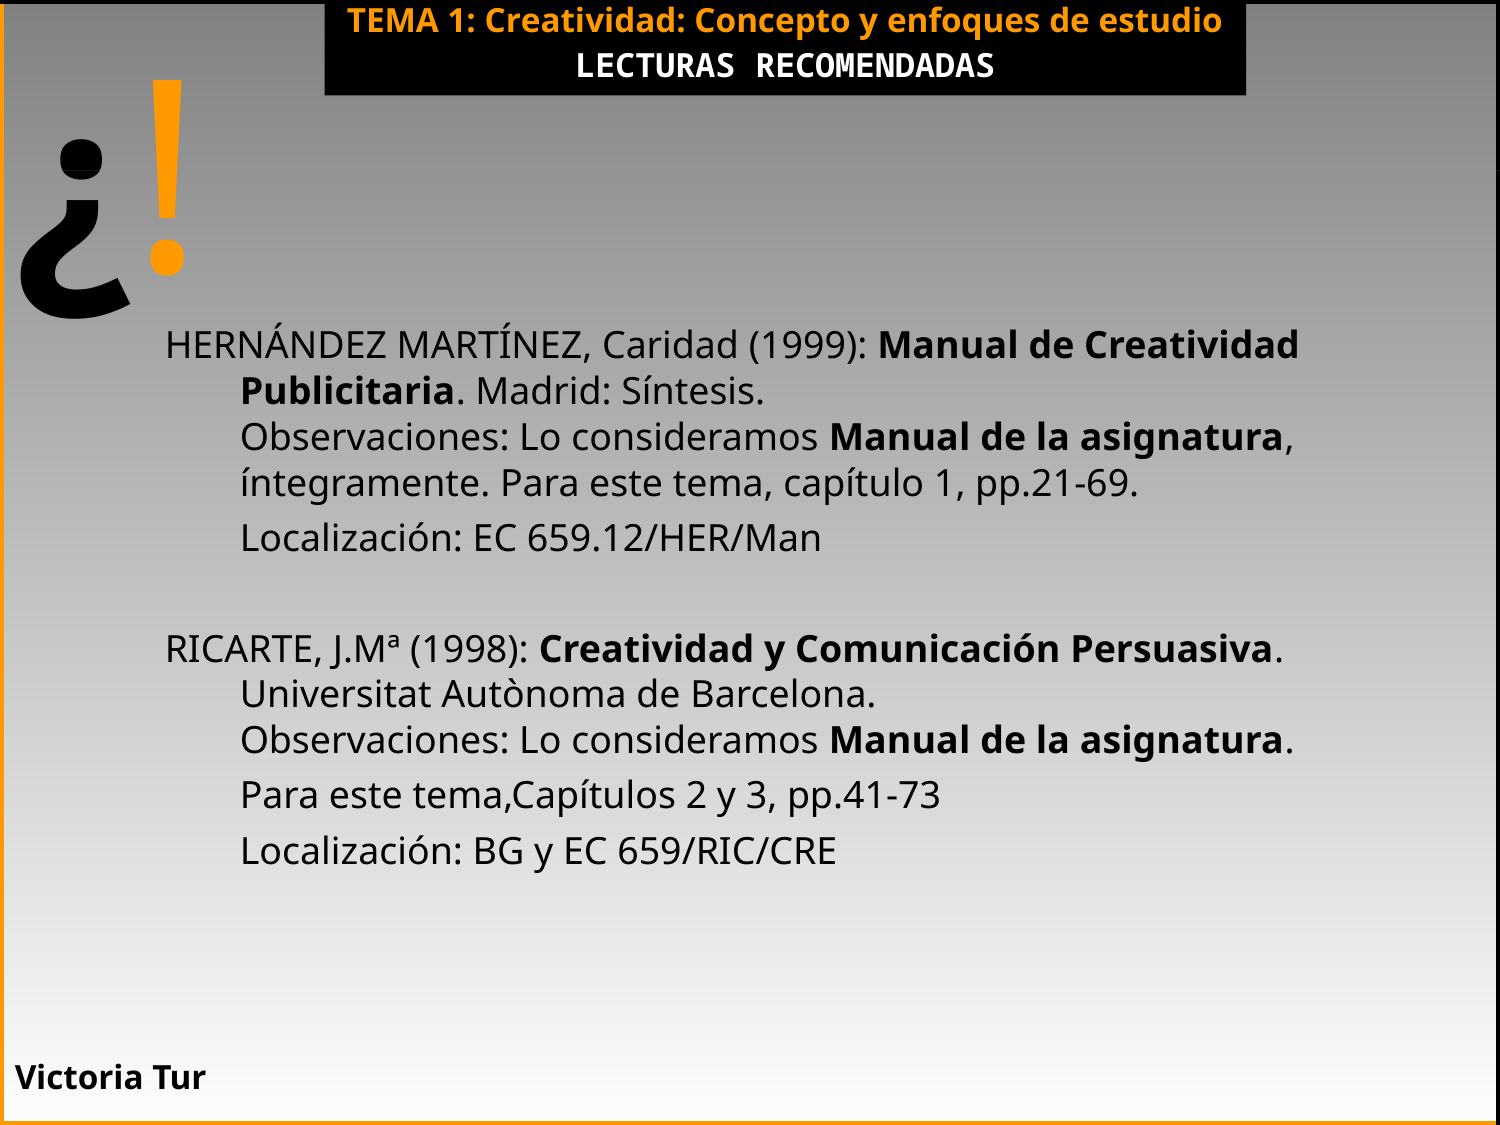

# HERNÁNDEZ MARTÍNEZ, Caridad (1999): Manual de Creatividad Publicitaria. Madrid: Síntesis. Observaciones: Lo consideramos Manual de la asignatura, íntegramente. Para este tema, capítulo 1, pp.21-69.
	Localización: EC 659.12/HER/Man
RICARTE, J.Mª (1998): Creatividad y Comunicación Persuasiva. Universitat Autònoma de Barcelona.
Observaciones: Lo consideramos Manual de la asignatura.
	Para este tema,Capítulos 2 y 3, pp.41-73
	Localización: BG y EC 659/RIC/CRE